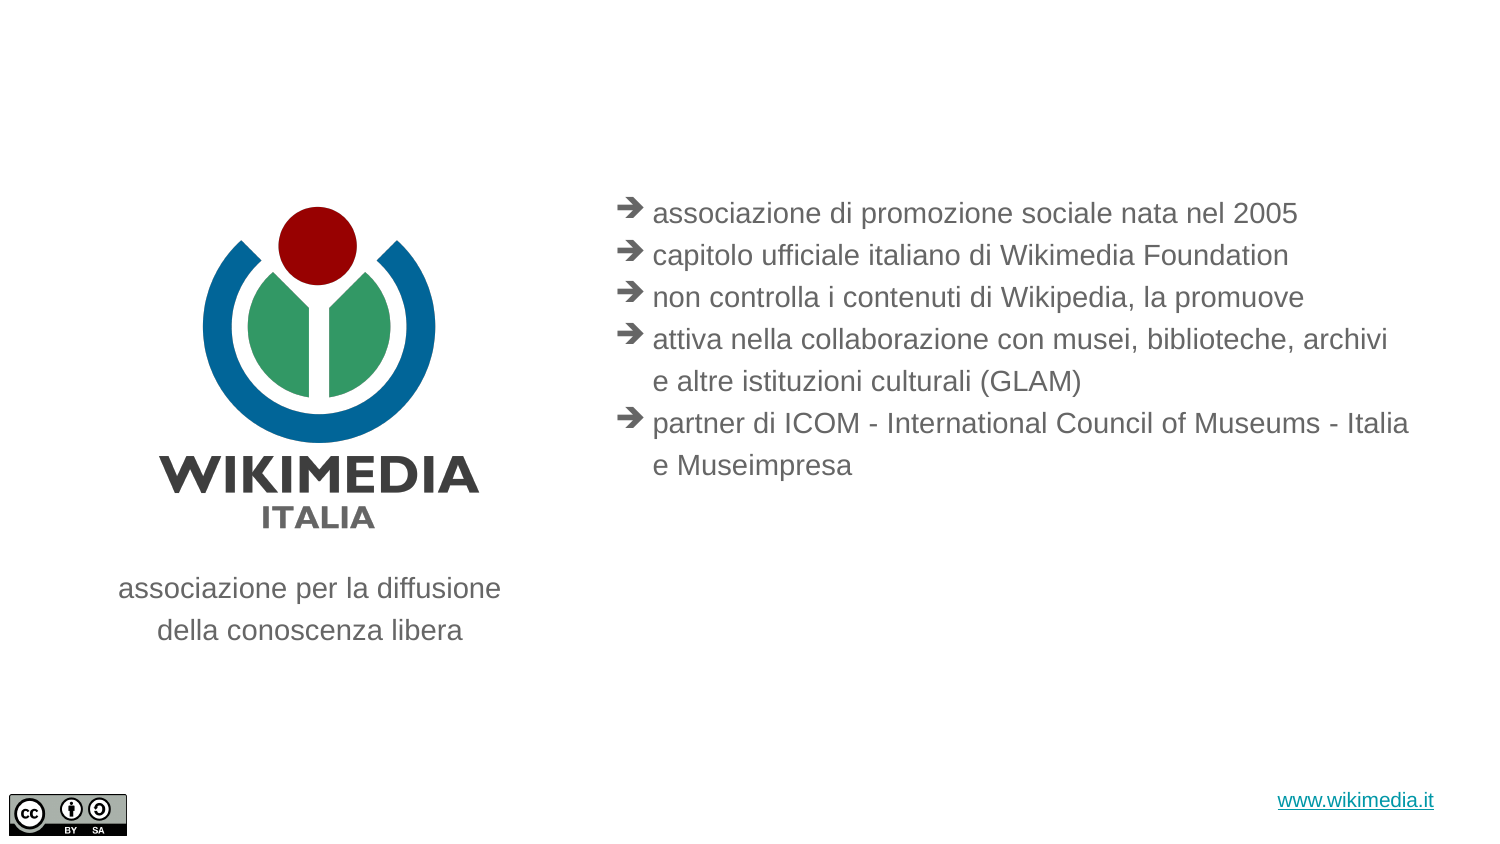

#
associazione di promozione sociale nata nel 2005
capitolo ufficiale italiano di Wikimedia Foundation
non controlla i contenuti di Wikipedia, la promuove
attiva nella collaborazione con musei, biblioteche, archivi e altre istituzioni culturali (GLAM)
partner di ICOM - International Council of Museums - Italia e Museimpresa
associazione per la diffusione della conoscenza libera
www.wikimedia.it